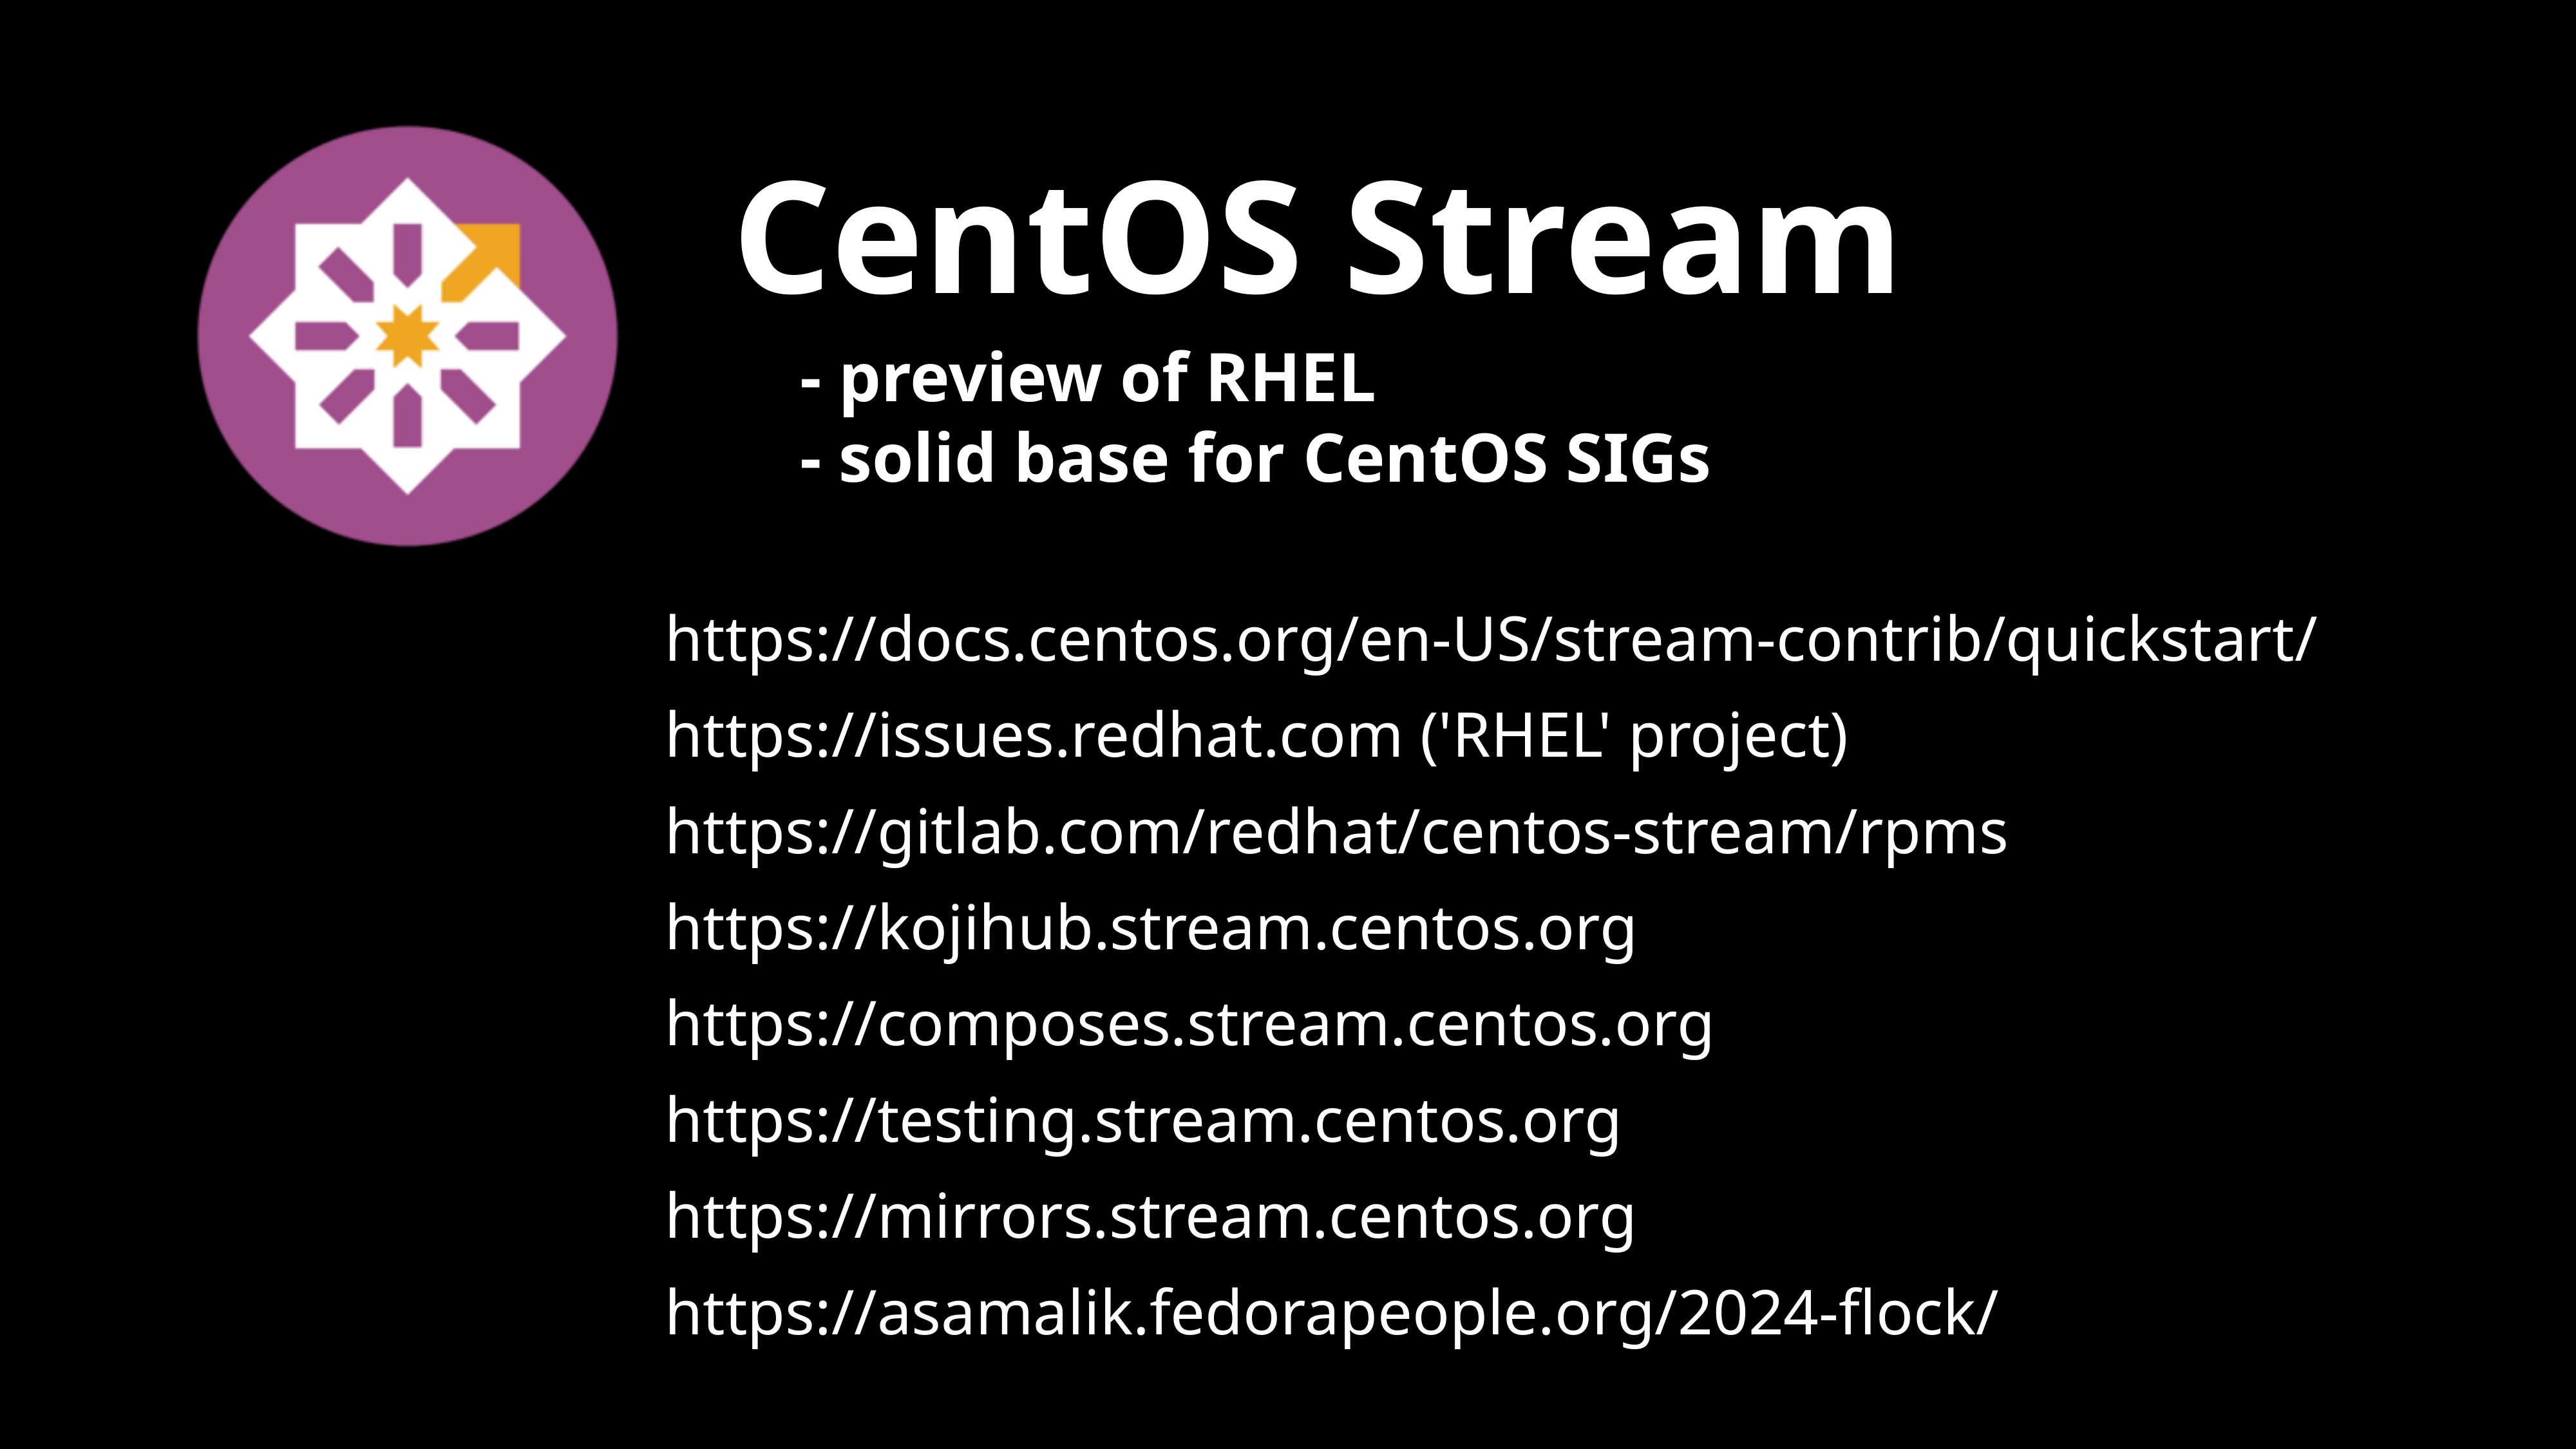

# CentOS Stream
- preview of RHEL
- solid base for CentOS SIGs
https://docs.centos.org/en-US/stream-contrib/quickstart/
https://issues.redhat.com ('RHEL' project)
https://gitlab.com/redhat/centos-stream/rpms
https://kojihub.stream.centos.org
https://composes.stream.centos.org
https://testing.stream.centos.org
https://mirrors.stream.centos.org
https://asamalik.fedorapeople.org/2024-flock/